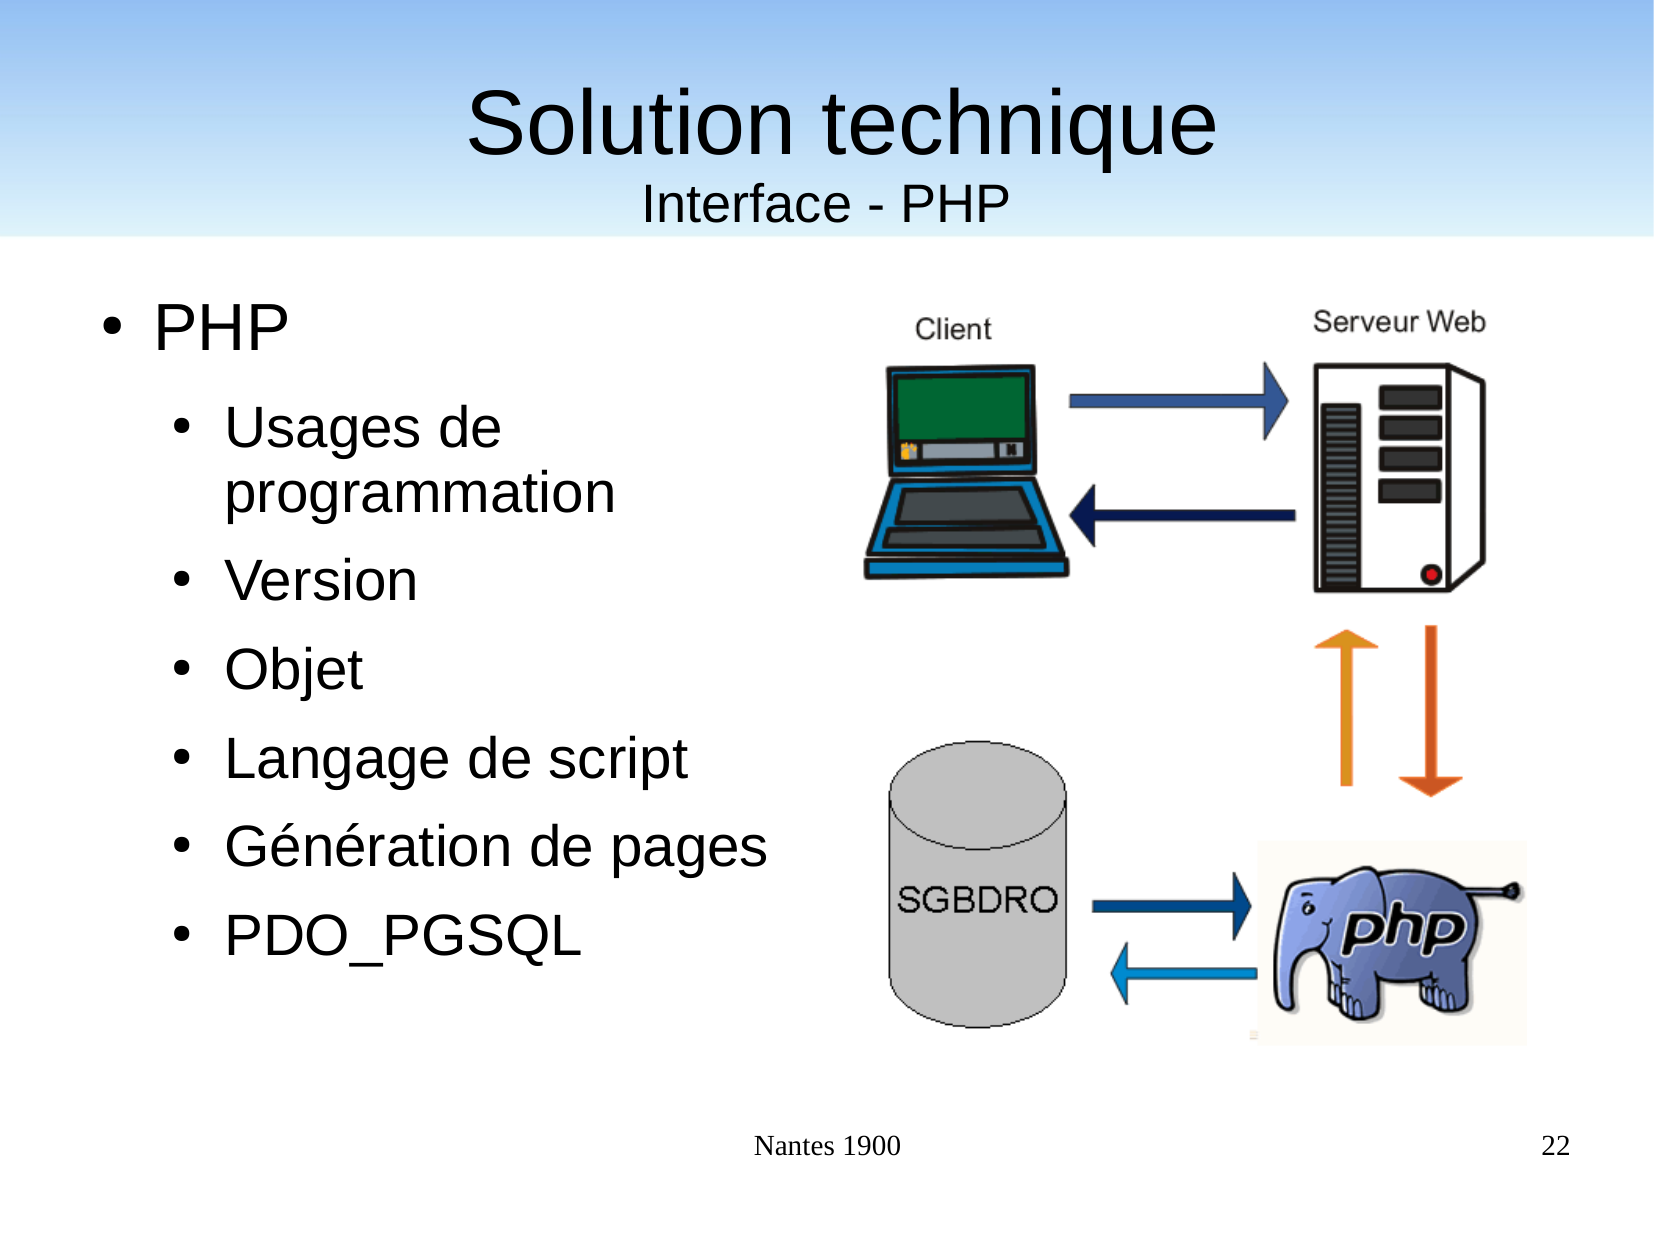

# Solution technique Interface - PHP
PHP
Usages de programmation
Version
Objet
Langage de script
Génération de pages
PDO_PGSQL
Nantes 1900
22